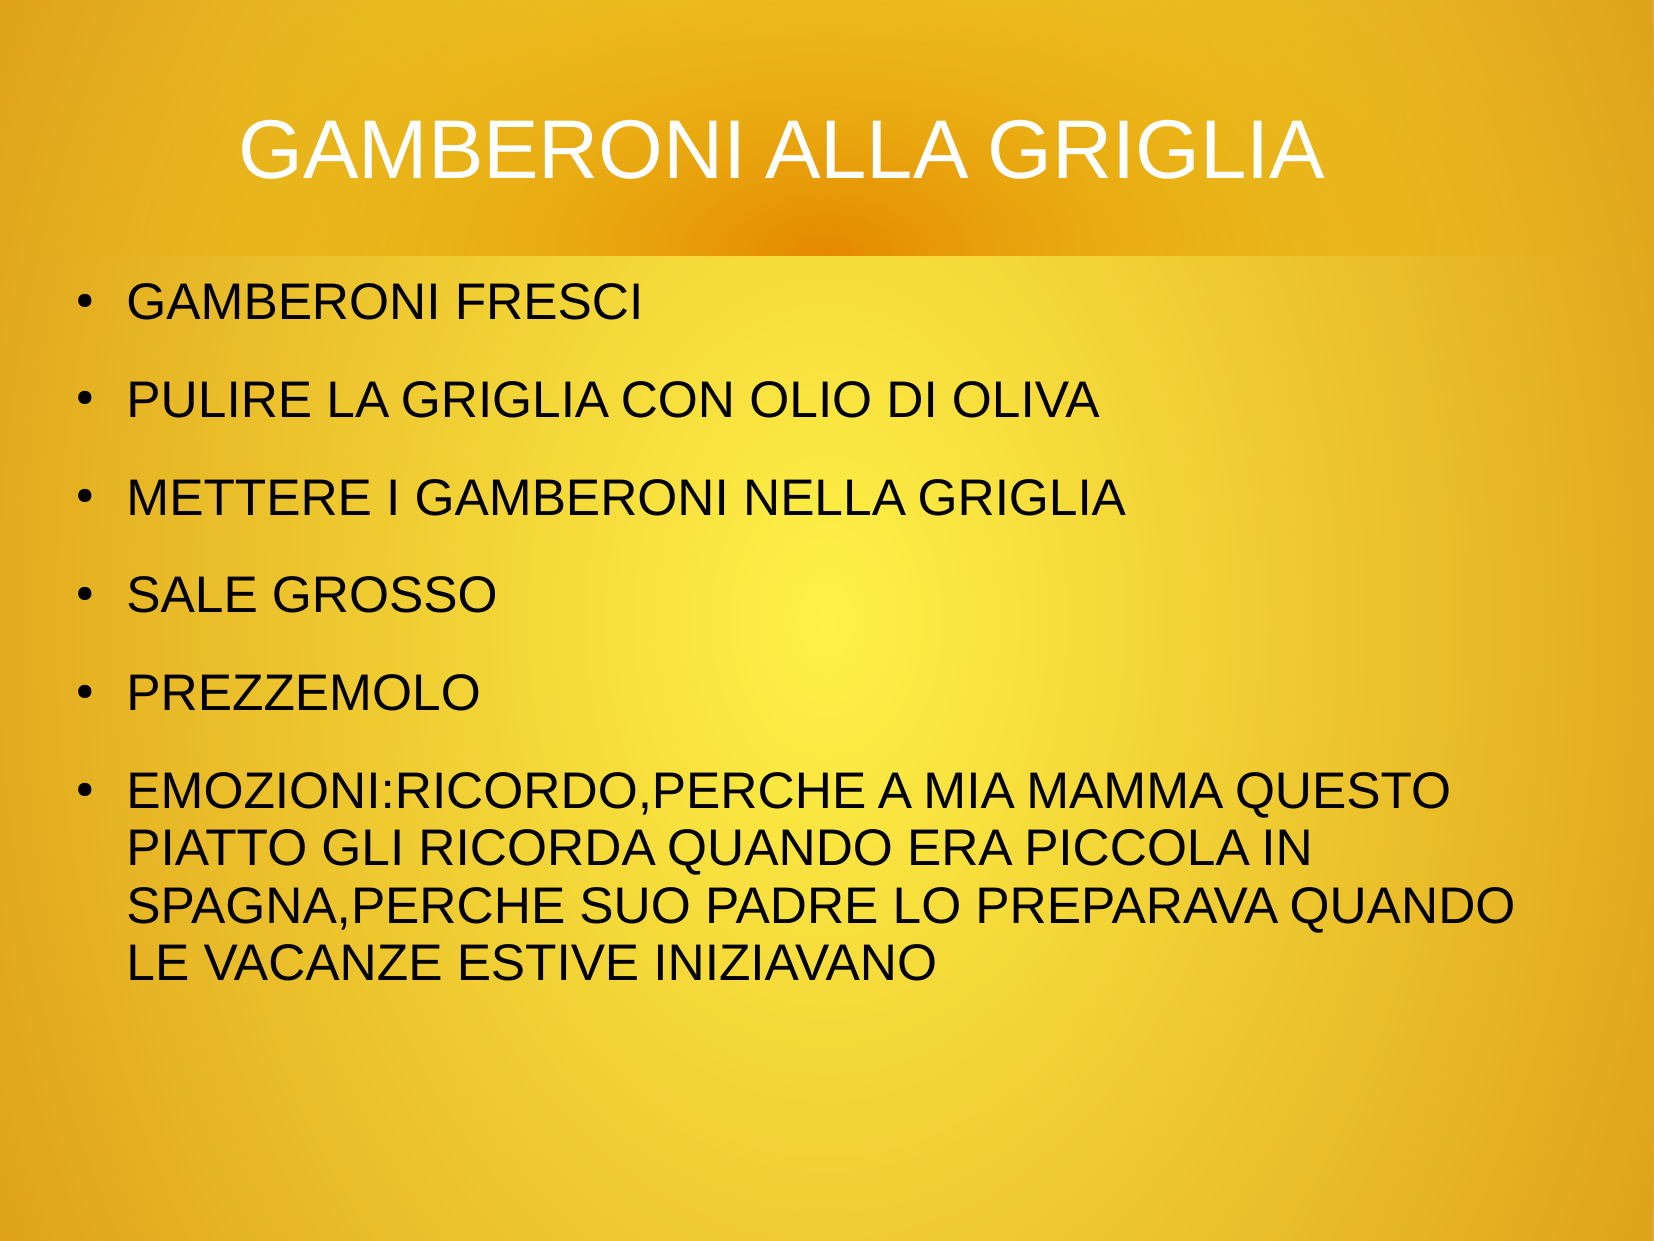

# GAMBERONI ALLA GRIGLIA
GAMBERONI FRESCI
PULIRE LA GRIGLIA CON OLIO DI OLIVA
METTERE I GAMBERONI NELLA GRIGLIA
SALE GROSSO
PREZZEMOLO
EMOZIONI:RICORDO,PERCHE A MIA MAMMA QUESTO PIATTO GLI RICORDA QUANDO ERA PICCOLA IN SPAGNA,PERCHE SUO PADRE LO PREPARAVA QUANDO LE VACANZE ESTIVE INIZIAVANO